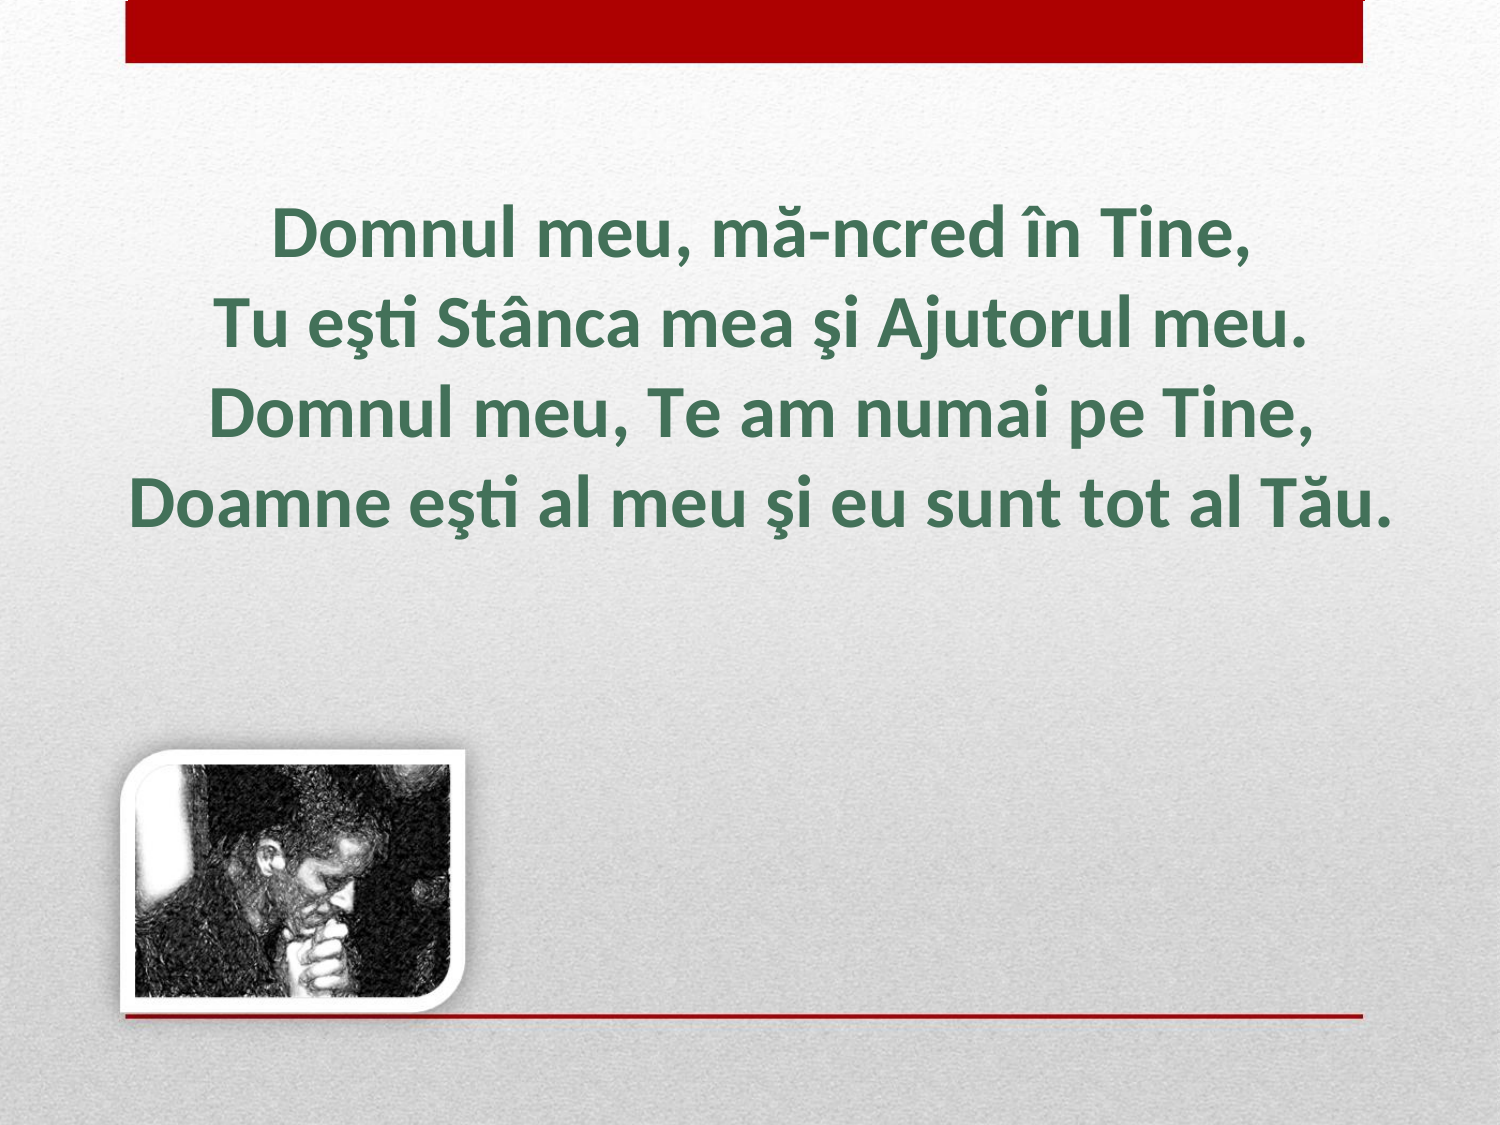

Domnul meu, mă-ncred în Tine,
Tu eşti Stânca mea şi Ajutorul meu.
Domnul meu, Te am numai pe Tine,
Doamne eşti al meu şi eu sunt tot al Tău.